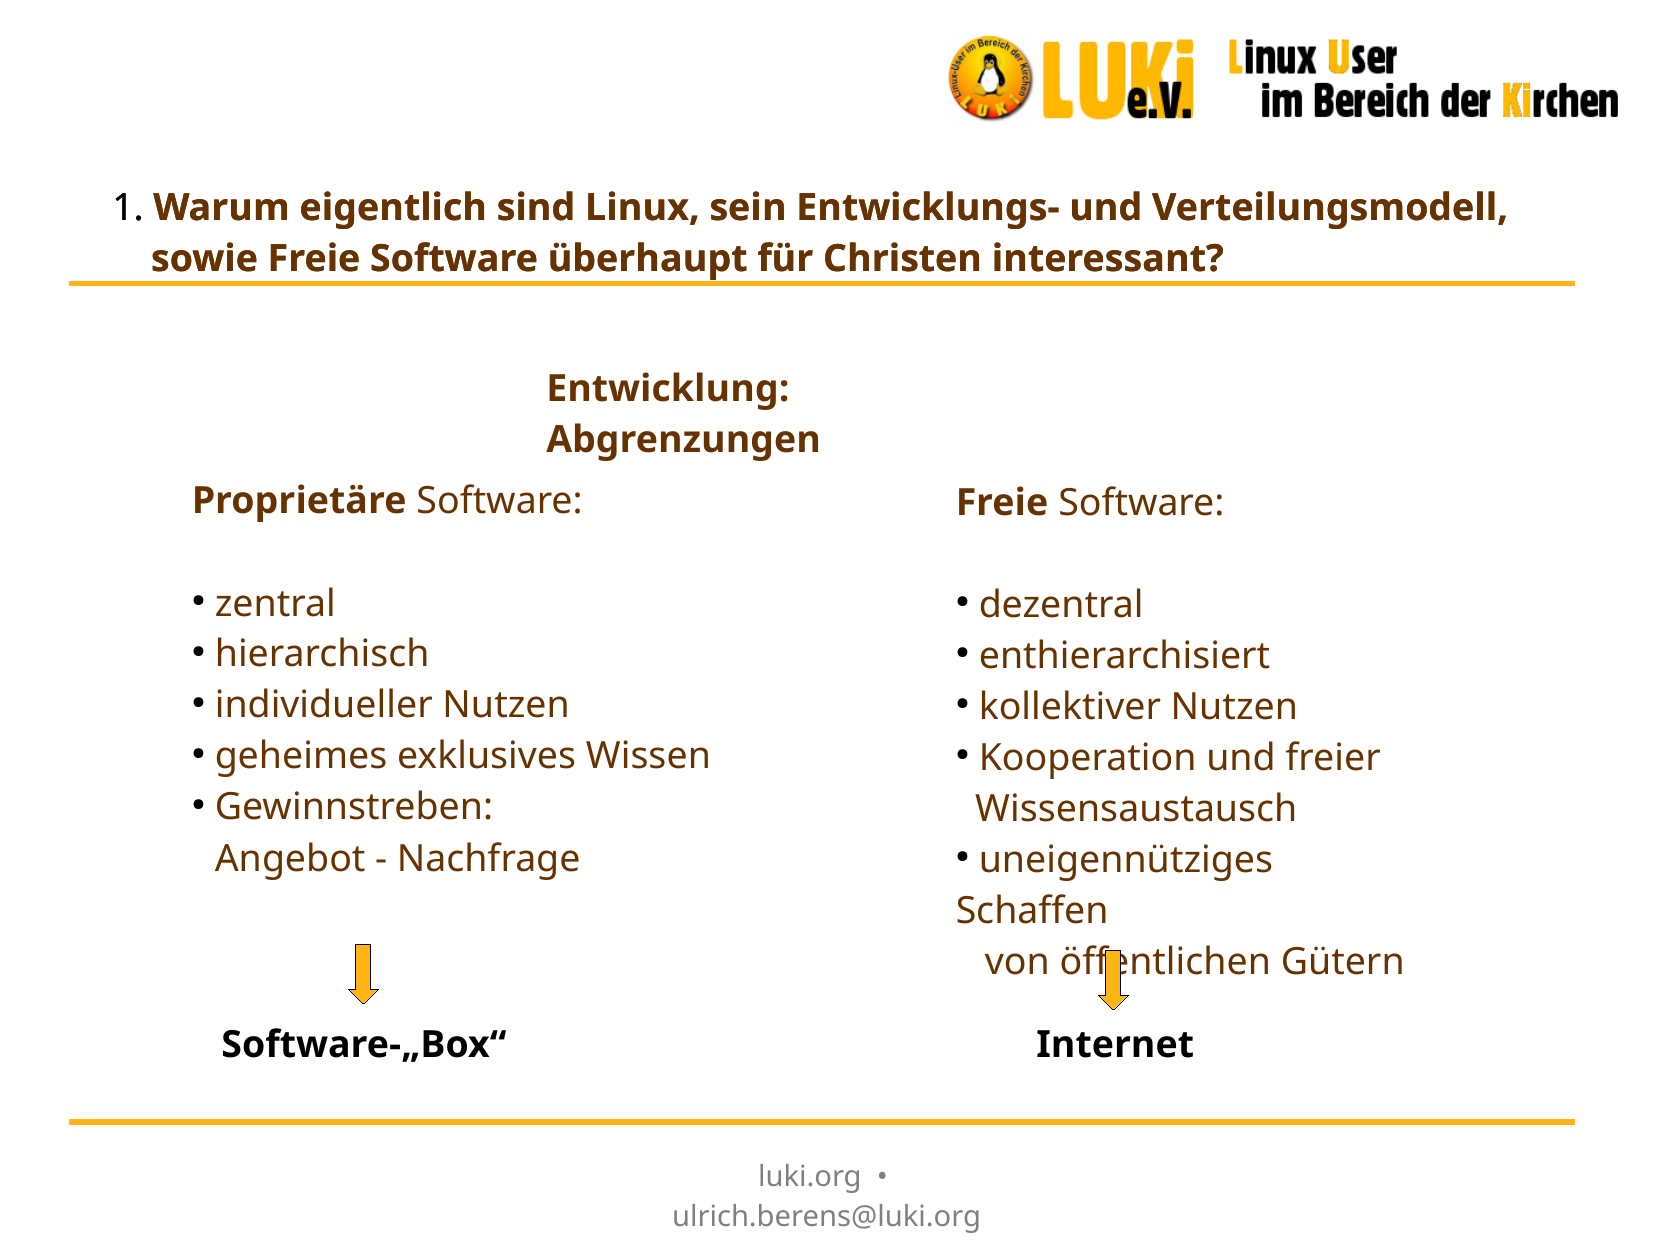

Warum eigentlich sind Linux, sein Entwicklungs- und Verteilungsmodell,
 sowie Freie Software überhaupt für Christen interessant?
 Warum eigentlich sind Linux, sein Entwicklungs- und Verteilungsmodell,
 sowie Freie Software überhaupt für Christen interessant?
Entwicklung: Abgrenzungen
Proprietäre Software:
 zentral
 hierarchisch
 individueller Nutzen
 geheimes exklusives Wissen
 Gewinnstreben:
 Angebot - Nachfrage
Freie Software:
 dezentral
 enthierarchisiert
 kollektiver Nutzen
 Kooperation und freier
 Wissensaustausch
 uneigennütziges Schaffen
 von öffentlichen Gütern
Software-„Box“
Internet
luki.org • ulrich.berens@luki.org